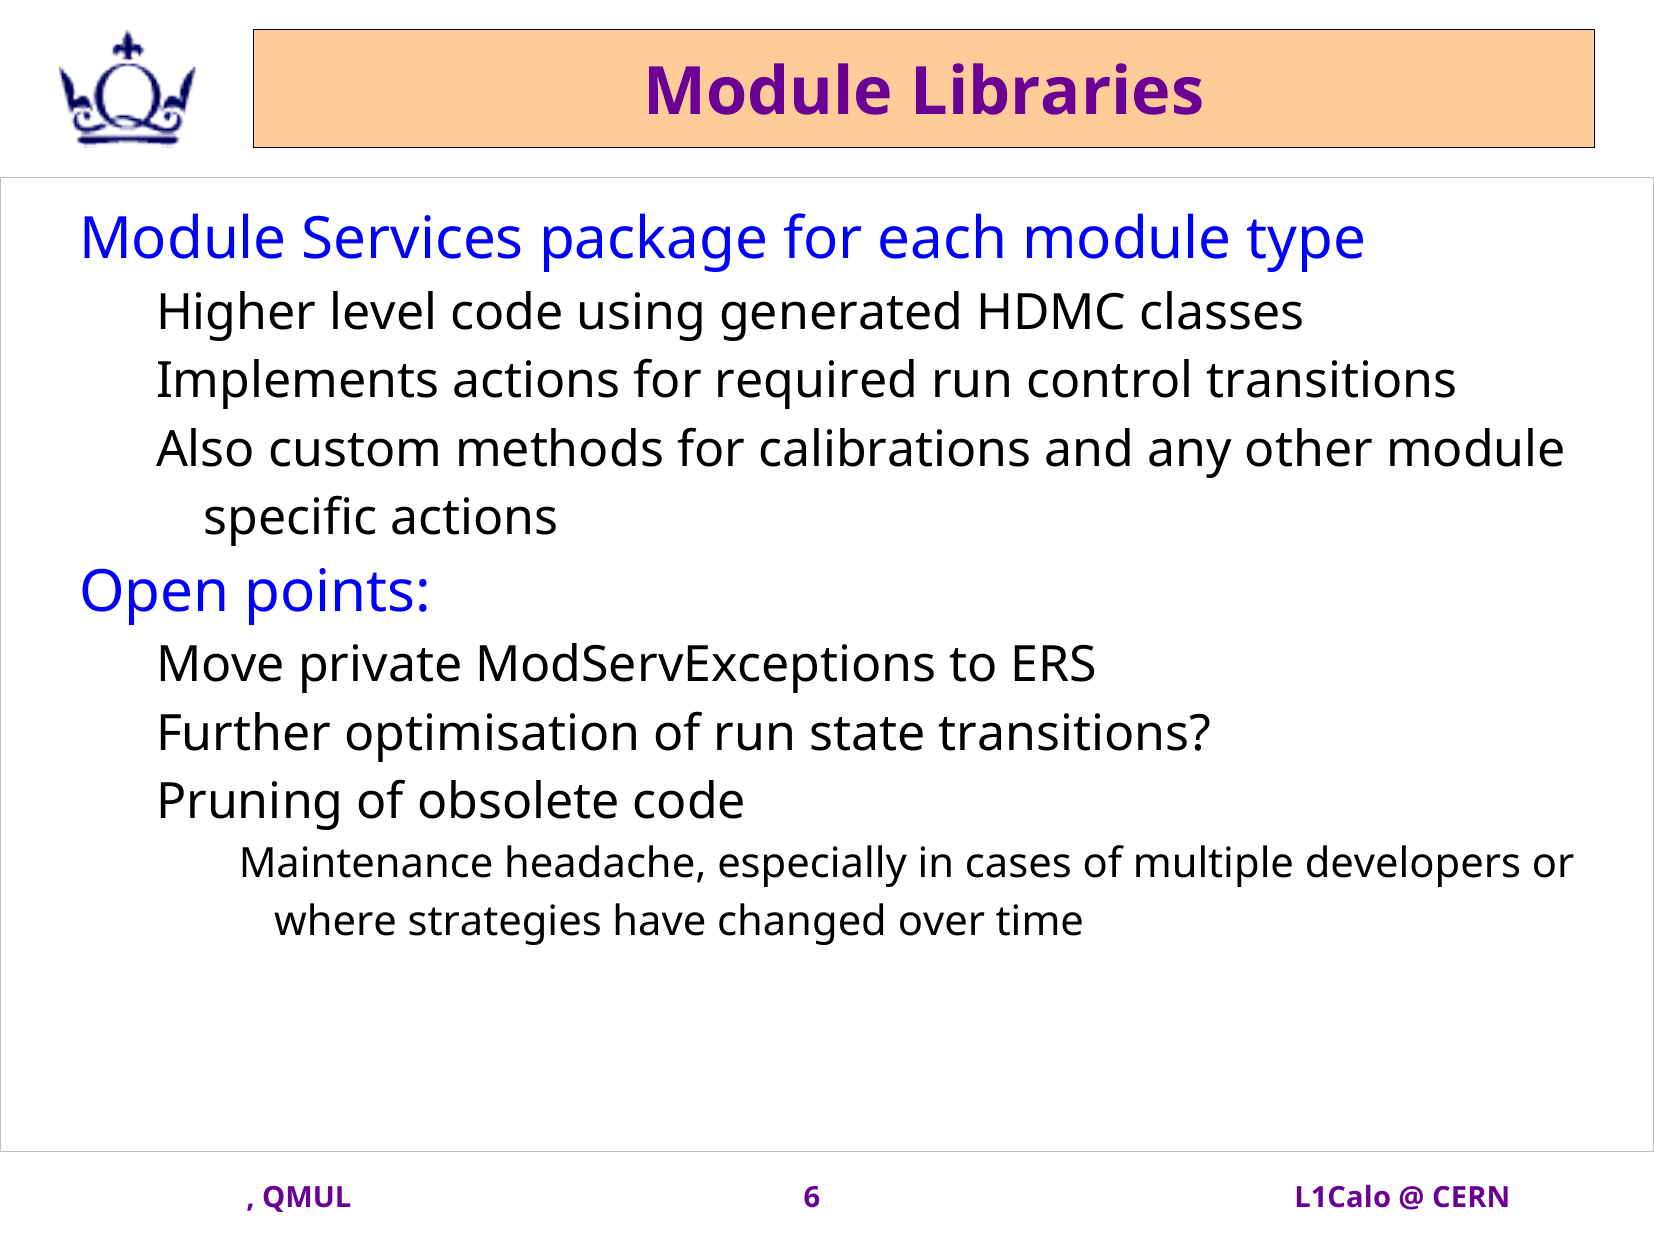

# Module Libraries
Module Services package for each module type
Higher level code using generated HDMC classes
Implements actions for required run control transitions
Also custom methods for calibrations and any other module specific actions
Open points:
Move private ModServExceptions to ERS
Further optimisation of run state transitions?
Pruning of obsolete code
Maintenance headache, especially in cases of multiple developers or where strategies have changed over time